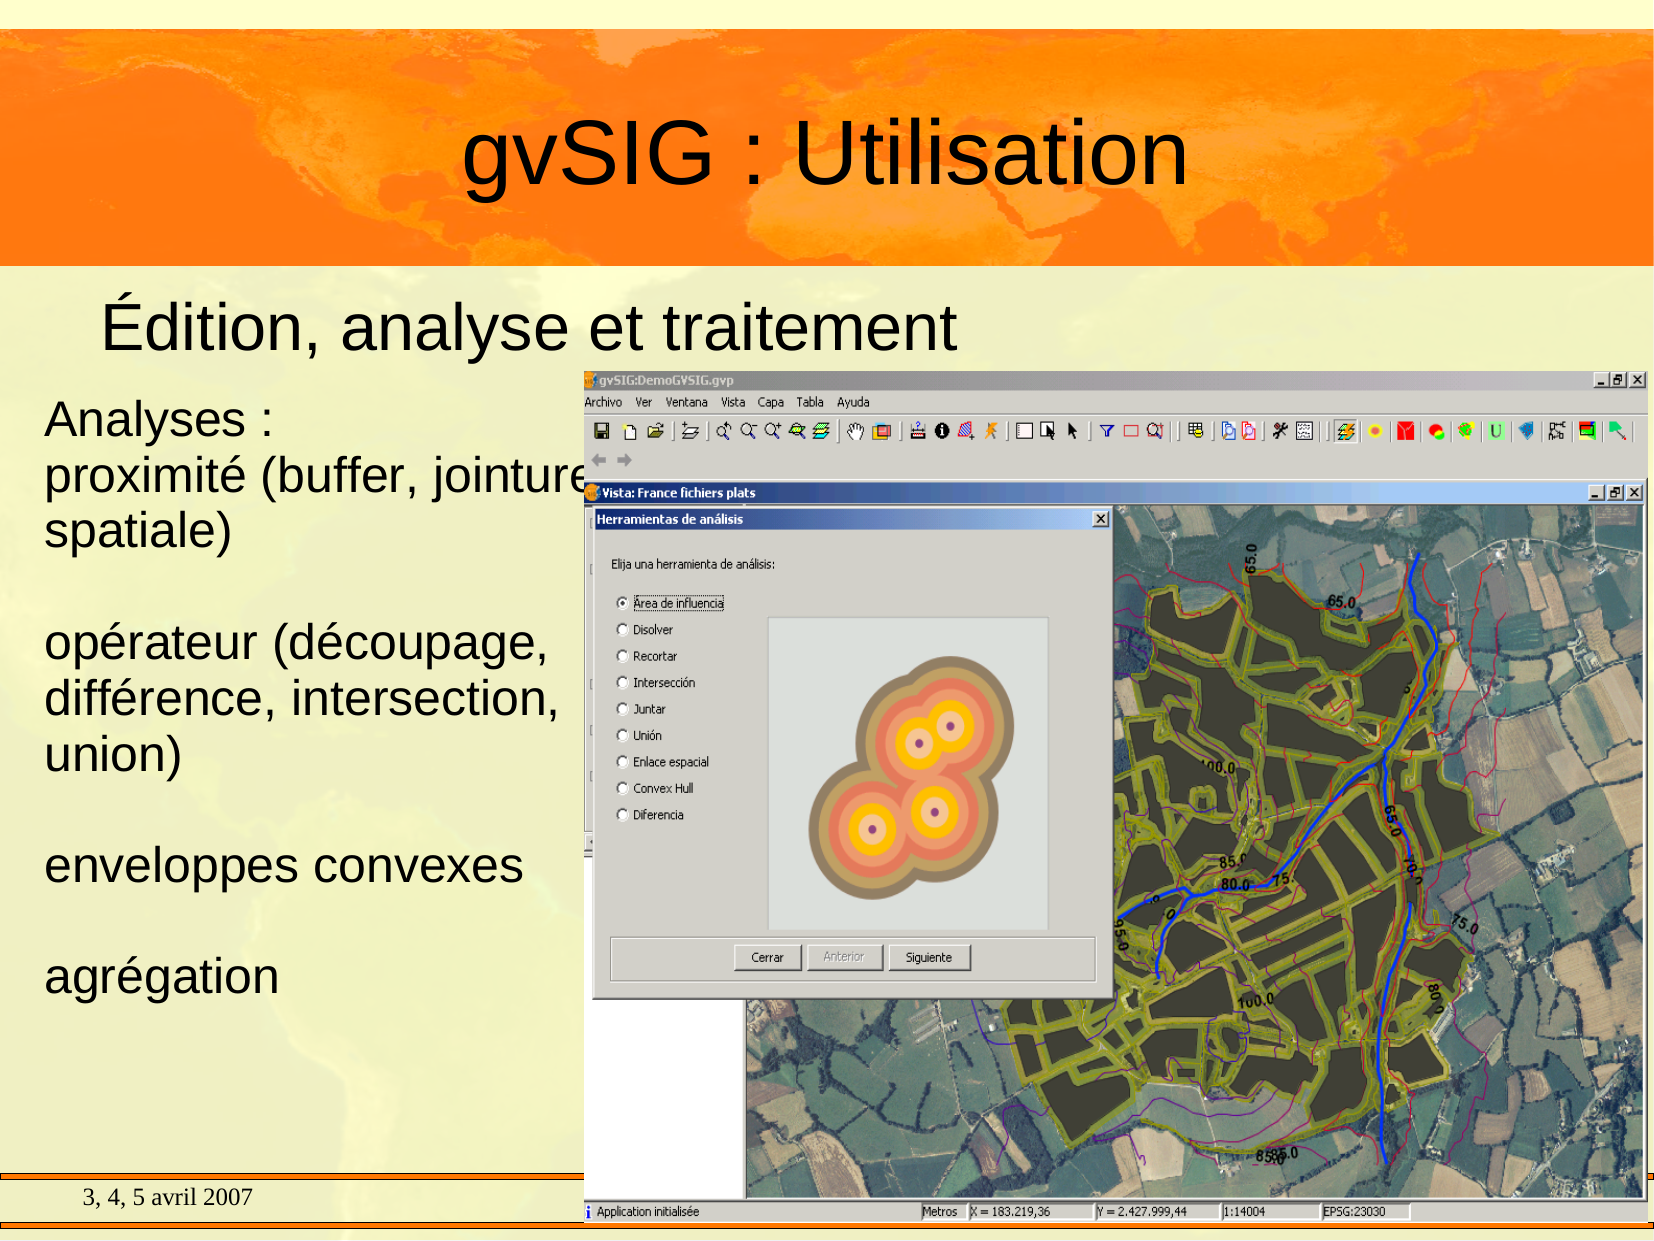

# gvSIG : Utilisation
Édition, analyse et traitement
Analyses :
proximité (buffer, jointure spatiale)
opérateur (découpage, différence, intersection, union)
enveloppes convexes
agrégation
3, 4, 5 avril 2007
NRI, EBO, YJA
20